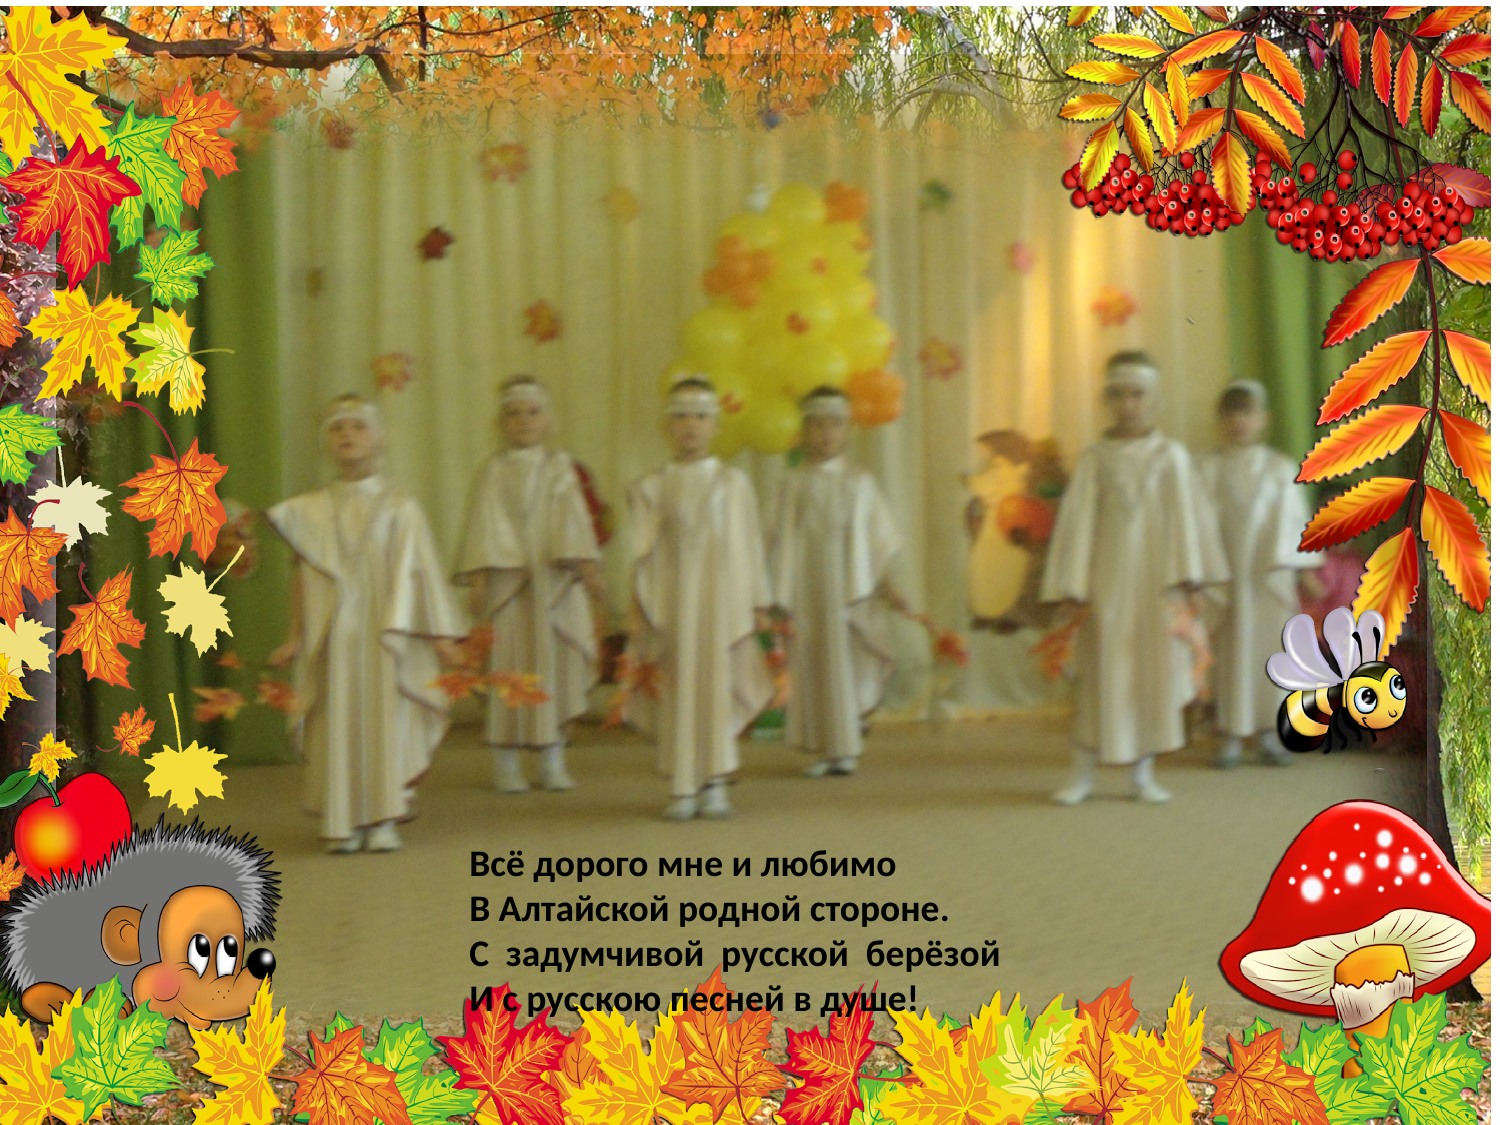

Всё дорого мне и любимо
В Алтайской родной стороне.
С задумчивой русской берёзой
И с русскою песней в душе!